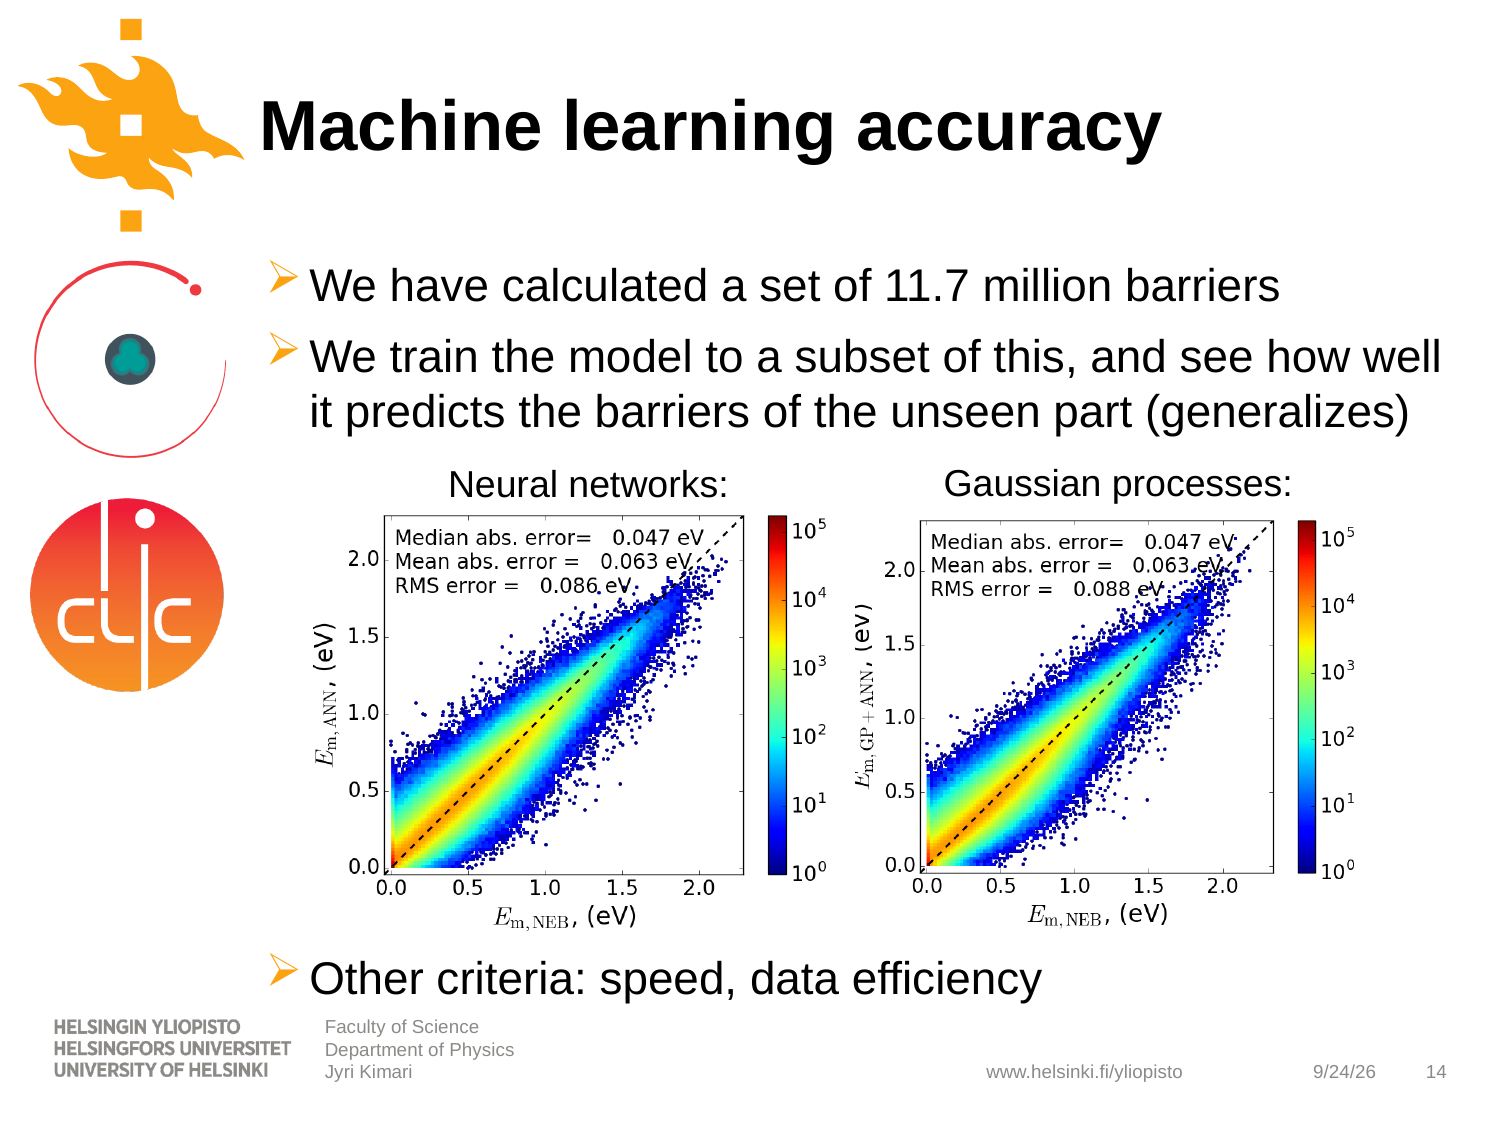

# Machine learning accuracy
We have calculated a set of 11.7 million barriers
We train the model to a subset of this, and see how well it predicts the barriers of the unseen part (generalizes)
Other criteria: speed, data efficiency
Gaussian processes:
Neural networks:
Faculty of Science
Department of Physics
Jyri Kimari